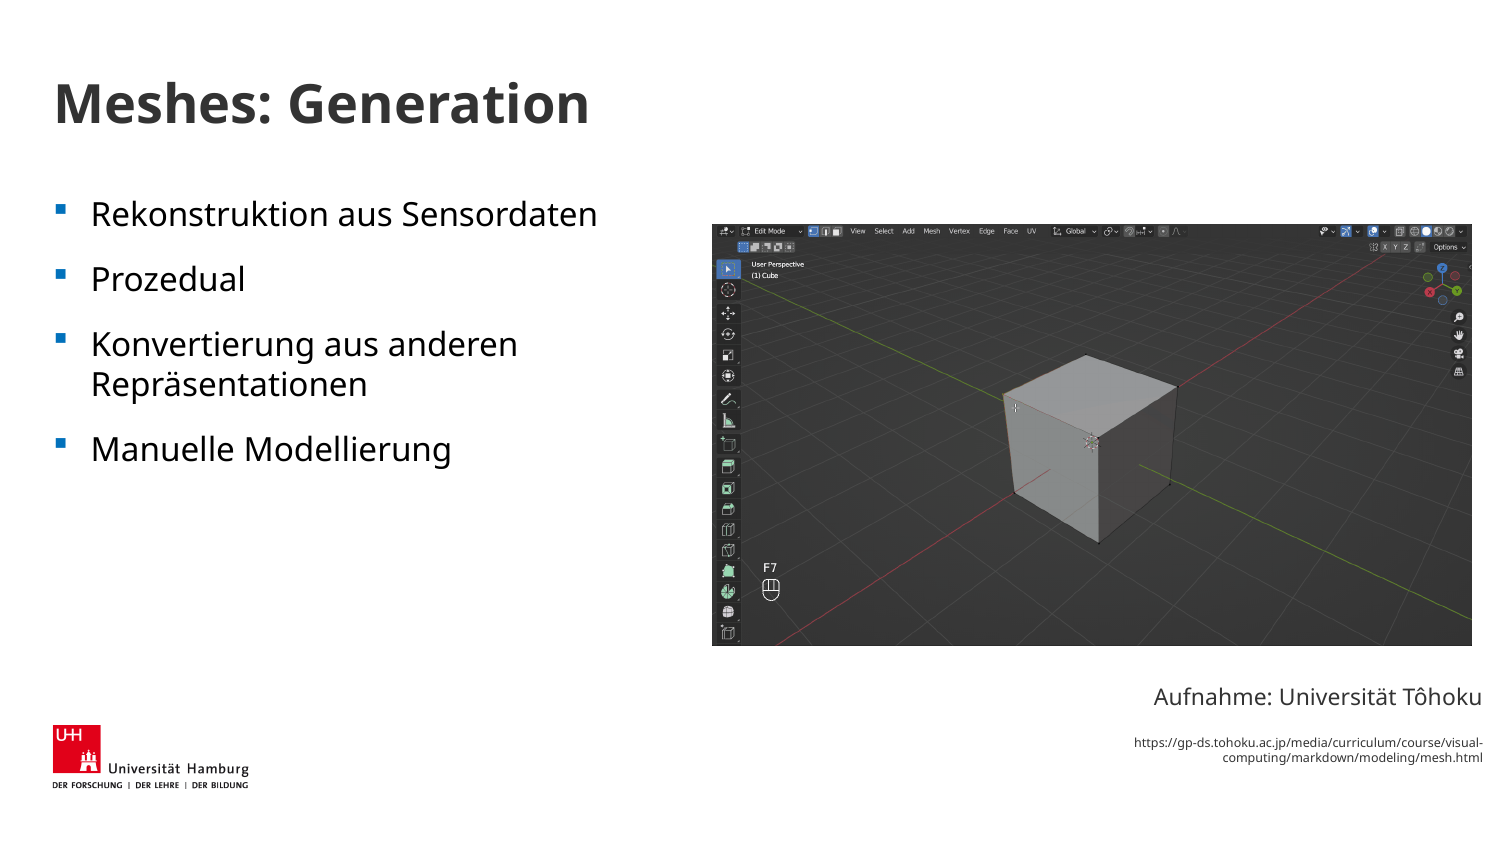

# Meshes: Generation
Rekonstruktion aus Sensordaten
Prozedual
Konvertierung aus anderen Repräsentationen
Manuelle Modellierung
Aufnahme: Universität Tôhoku
https://gp-ds.tohoku.ac.jp/media/curriculum/course/visual-computing/markdown/modeling/mesh.html